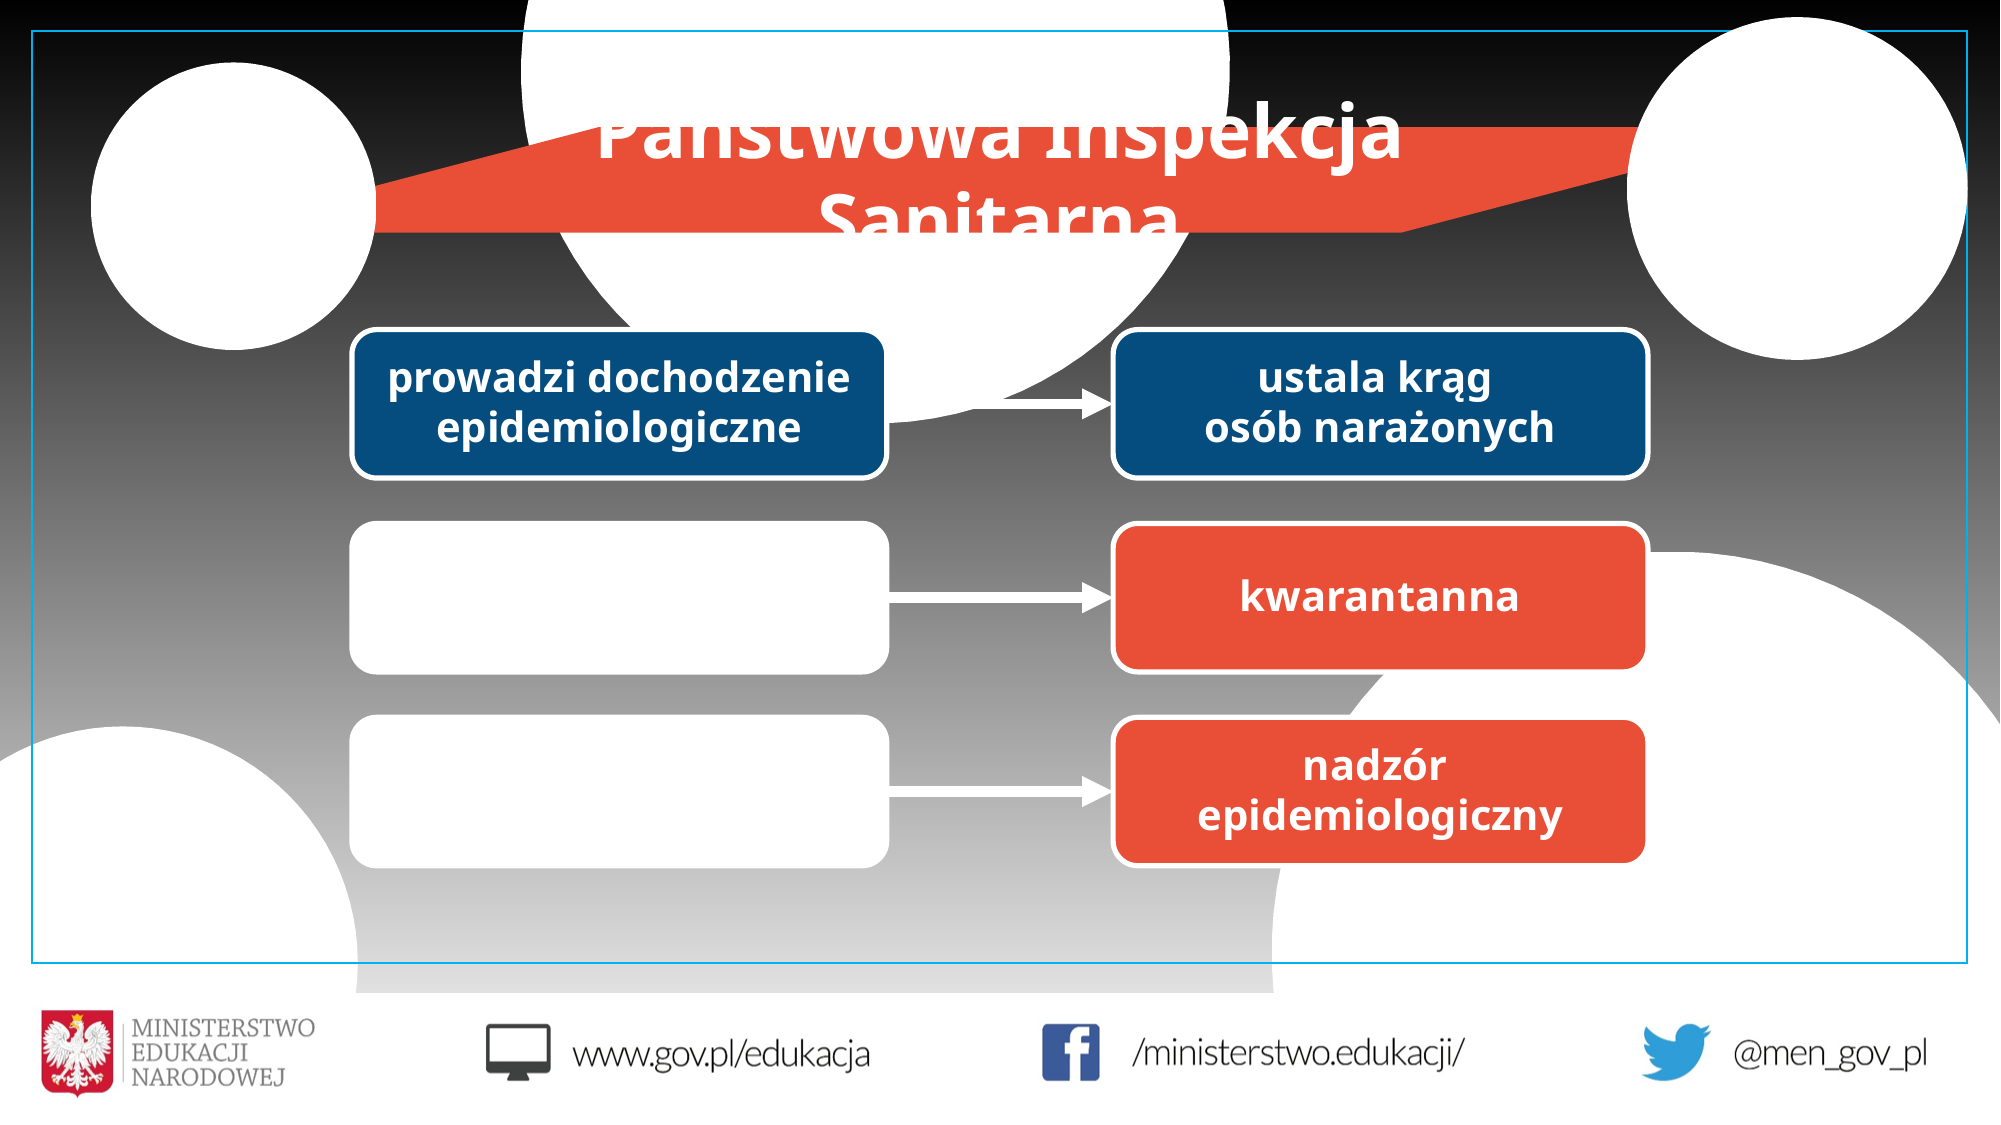

Państwowa Inspekcja Sanitarna
prowadzi dochodzenie epidemiologiczne
ustala krąg
osób narażonych
osoby z bliskiego kontaktu
kwarantanna
inne osoby z kontaktu
nadzór
epidemiologiczny